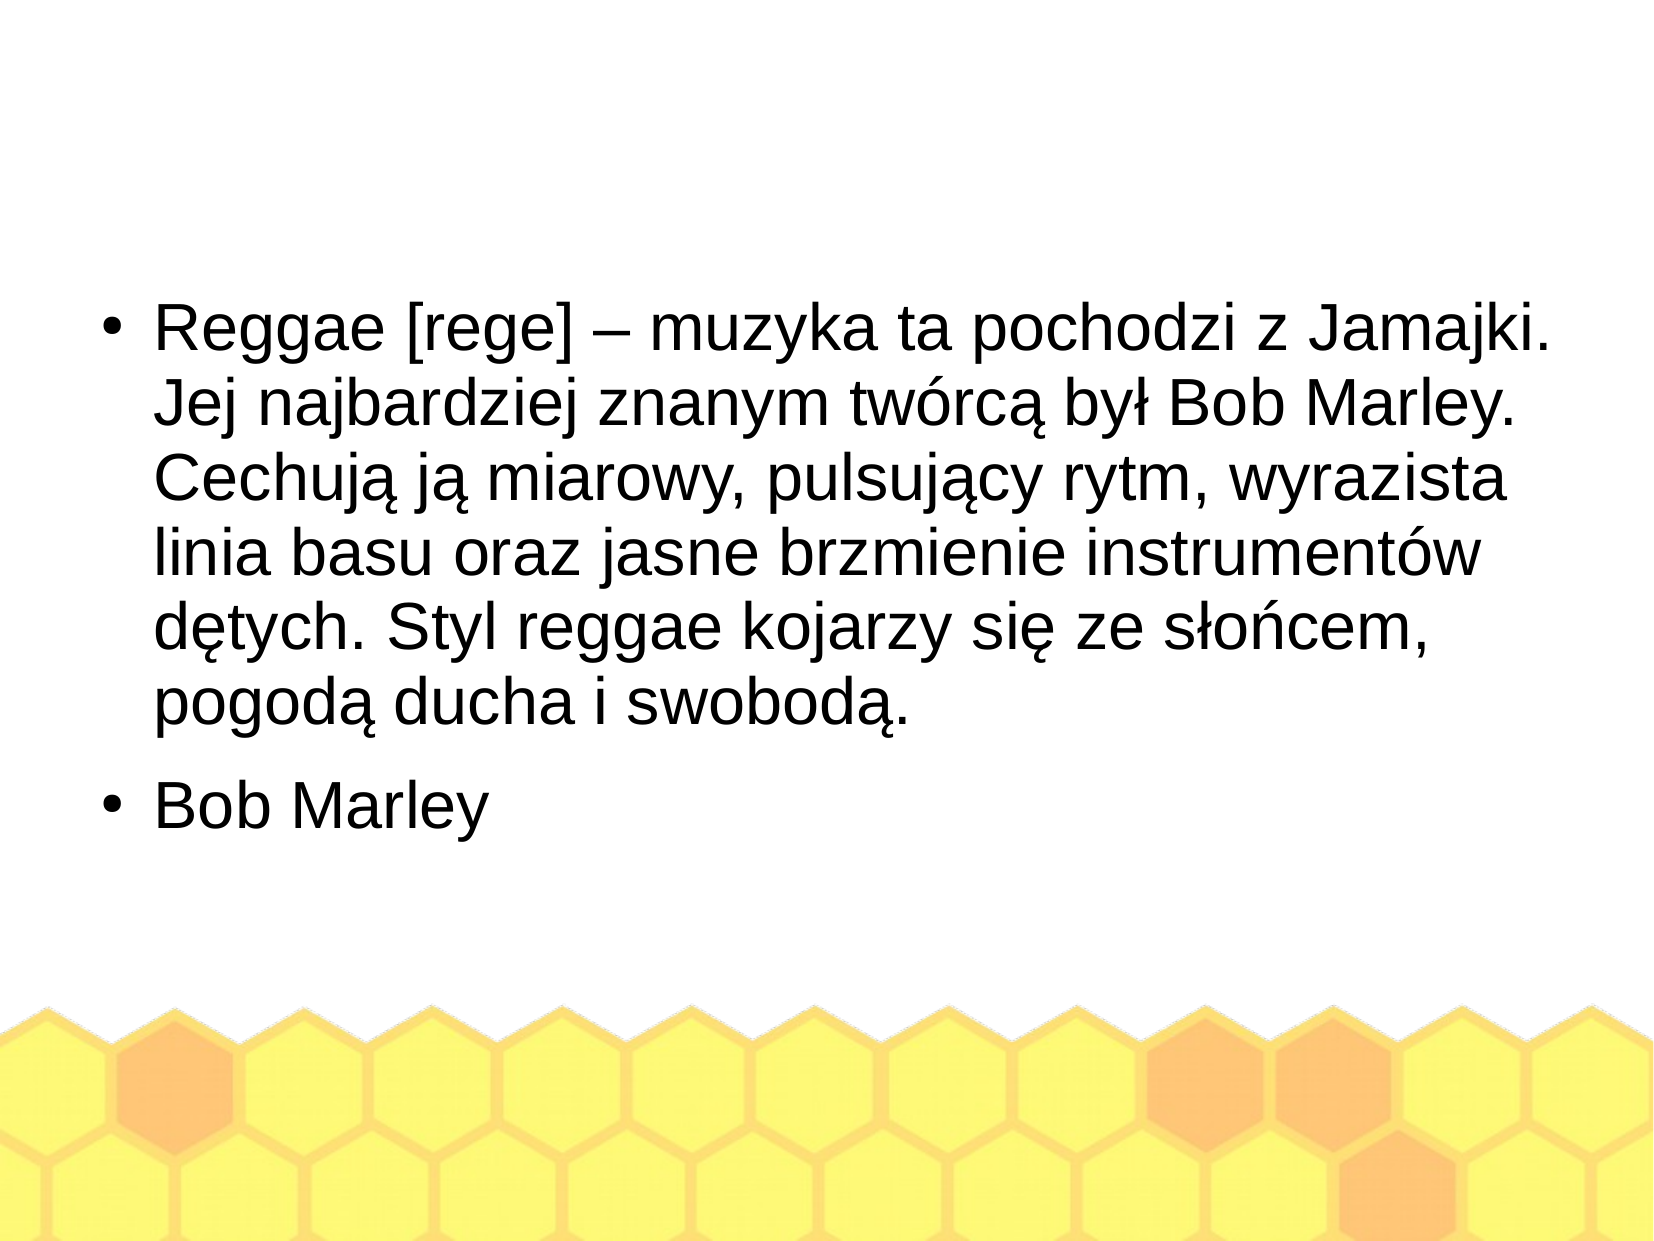

#
Reggae [rege] – muzyka ta pochodzi z Jamajki. Jej najbardziej znanym twórcą był Bob Marley. Cechują ją miarowy, pulsujący rytm, wyrazista linia basu oraz jasne brzmienie instrumentów dętych. Styl reggae kojarzy się ze słońcem, pogodą ducha i swobodą.
Bob Marley